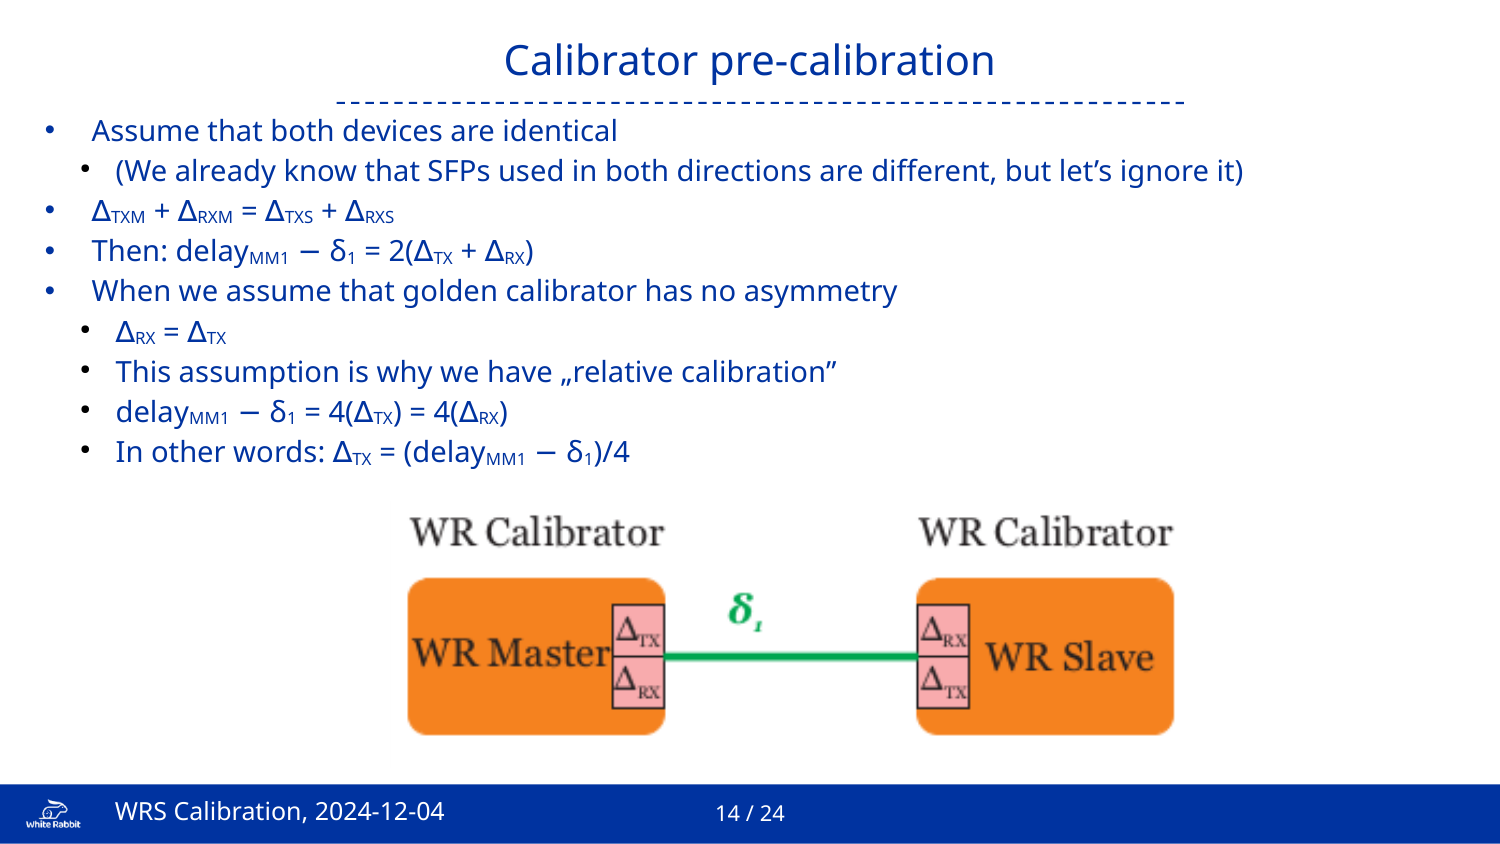

# Calibrator pre-calibration
Assume that both devices are identical
(We already know that SFPs used in both directions are different, but let’s ignore it)
∆TXM + ∆RXM = ∆TXS + ∆RXS
Then: delayMM1 − δ1 = 2(∆TX + ∆RX)
When we assume that golden calibrator has no asymmetry
∆RX = ∆TX
This assumption is why we have „relative calibration”
delayMM1 − δ1 = 4(∆TX) = 4(∆RX)
In other words: ∆TX = (delayMM1 − δ1)/4
WRS Calibration, 2024-12-04